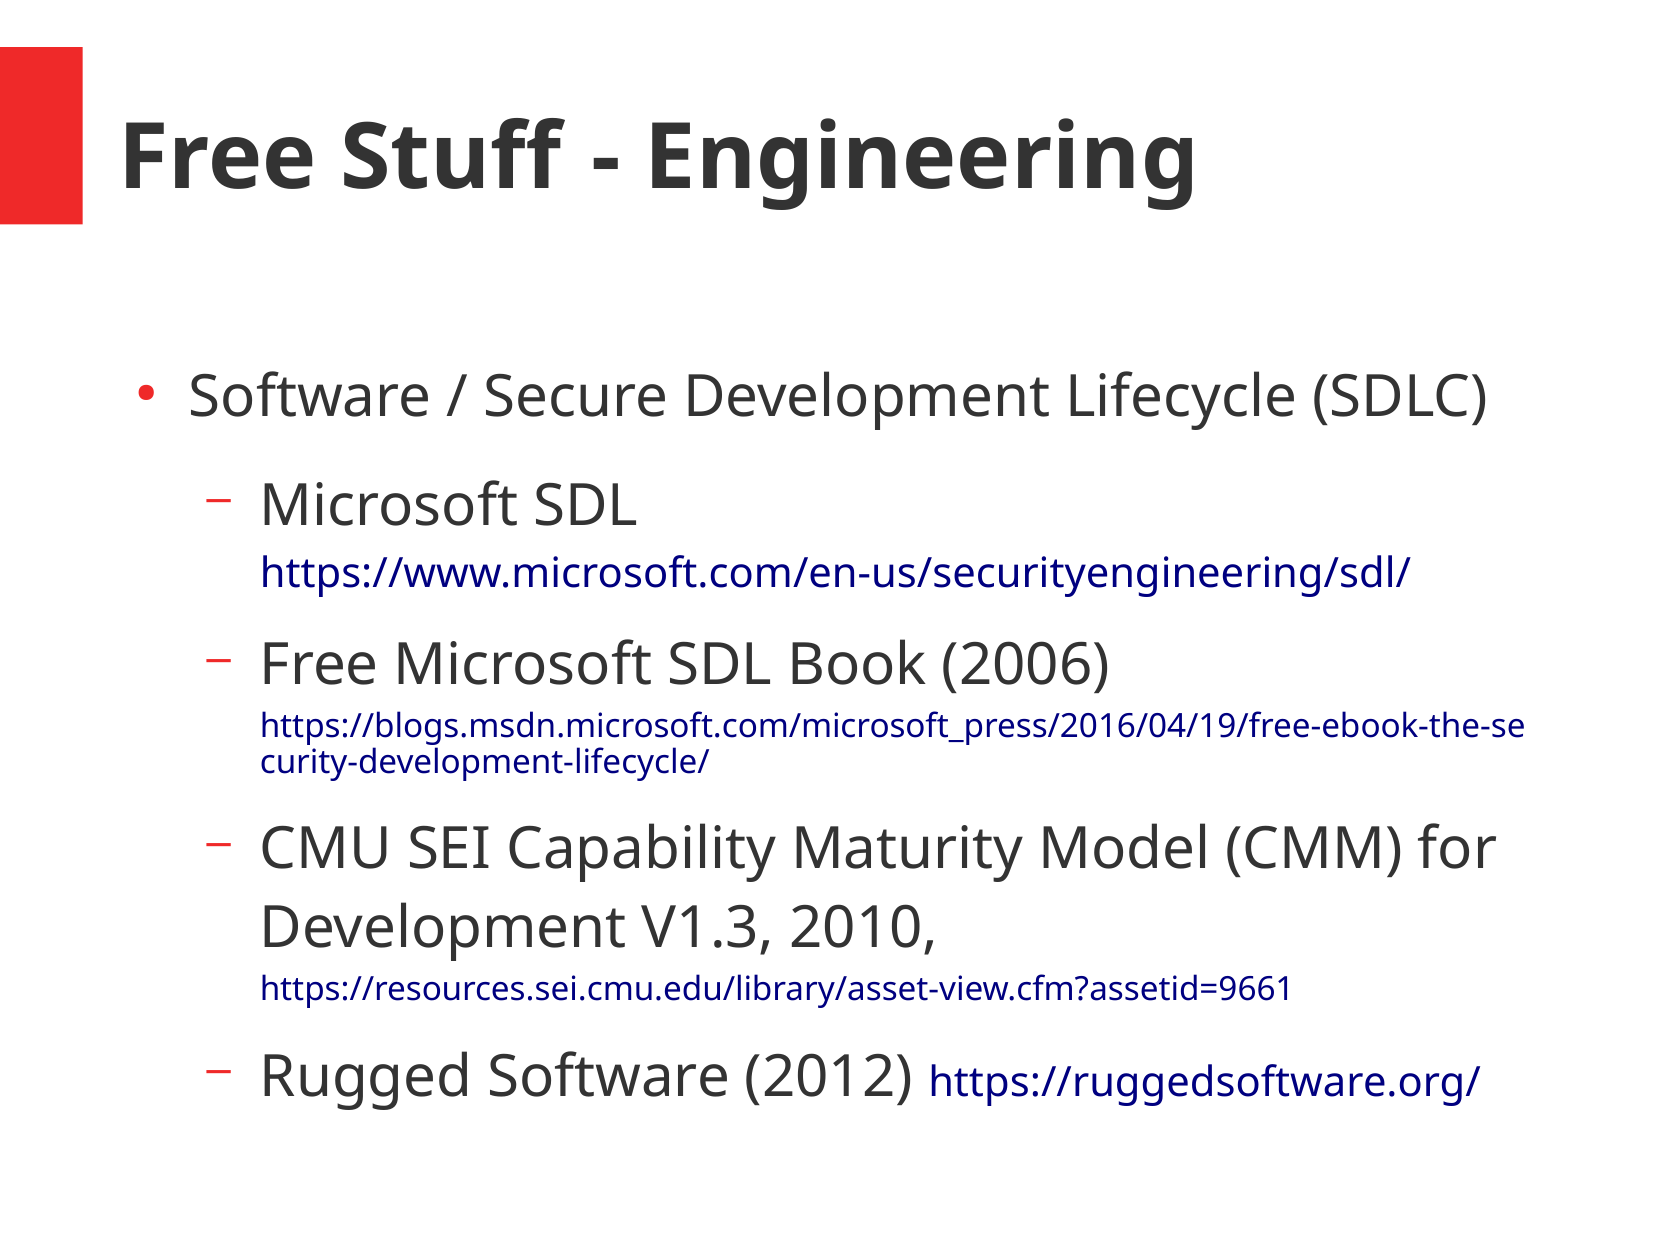

# Free Stuff	 - Engineering
Software / Secure Development Lifecycle (SDLC)
Microsoft SDL https://www.microsoft.com/en-us/securityengineering/sdl/
Free Microsoft SDL Book (2006) https://blogs.msdn.microsoft.com/microsoft_press/2016/04/19/free-ebook-the-security-development-lifecycle/
CMU SEI Capability Maturity Model (CMM) for Development V1.3, 2010, https://resources.sei.cmu.edu/library/asset-view.cfm?assetid=9661
Rugged Software (2012) https://ruggedsoftware.org/